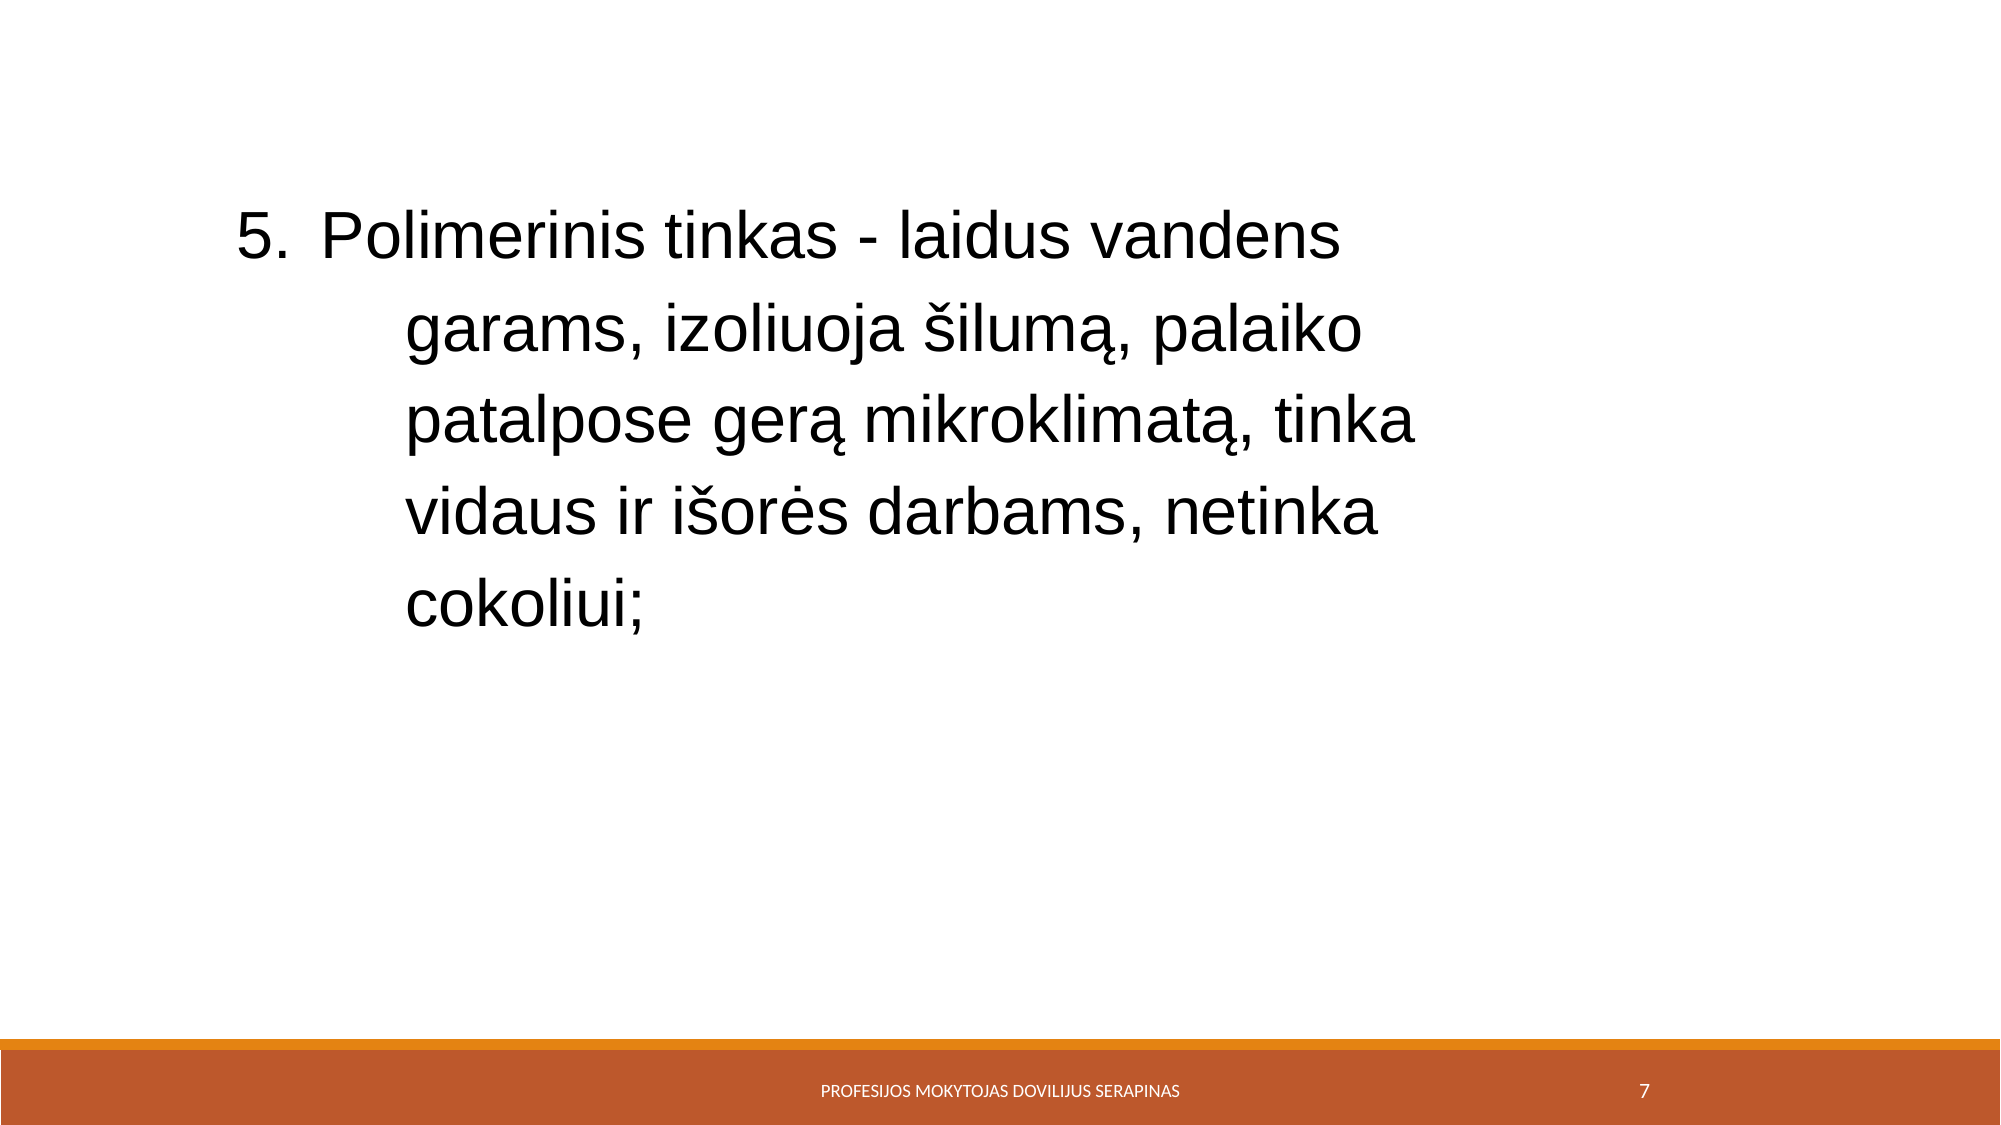

Polimerinis tinkas - laidus vandens garams, izoliuoja šilumą, palaiko patalpose gerą mikroklimatą, tinka vidaus ir išorės darbams, netinka cokoliui;
Profesijos Mokytojas Dovilijus Serapinas